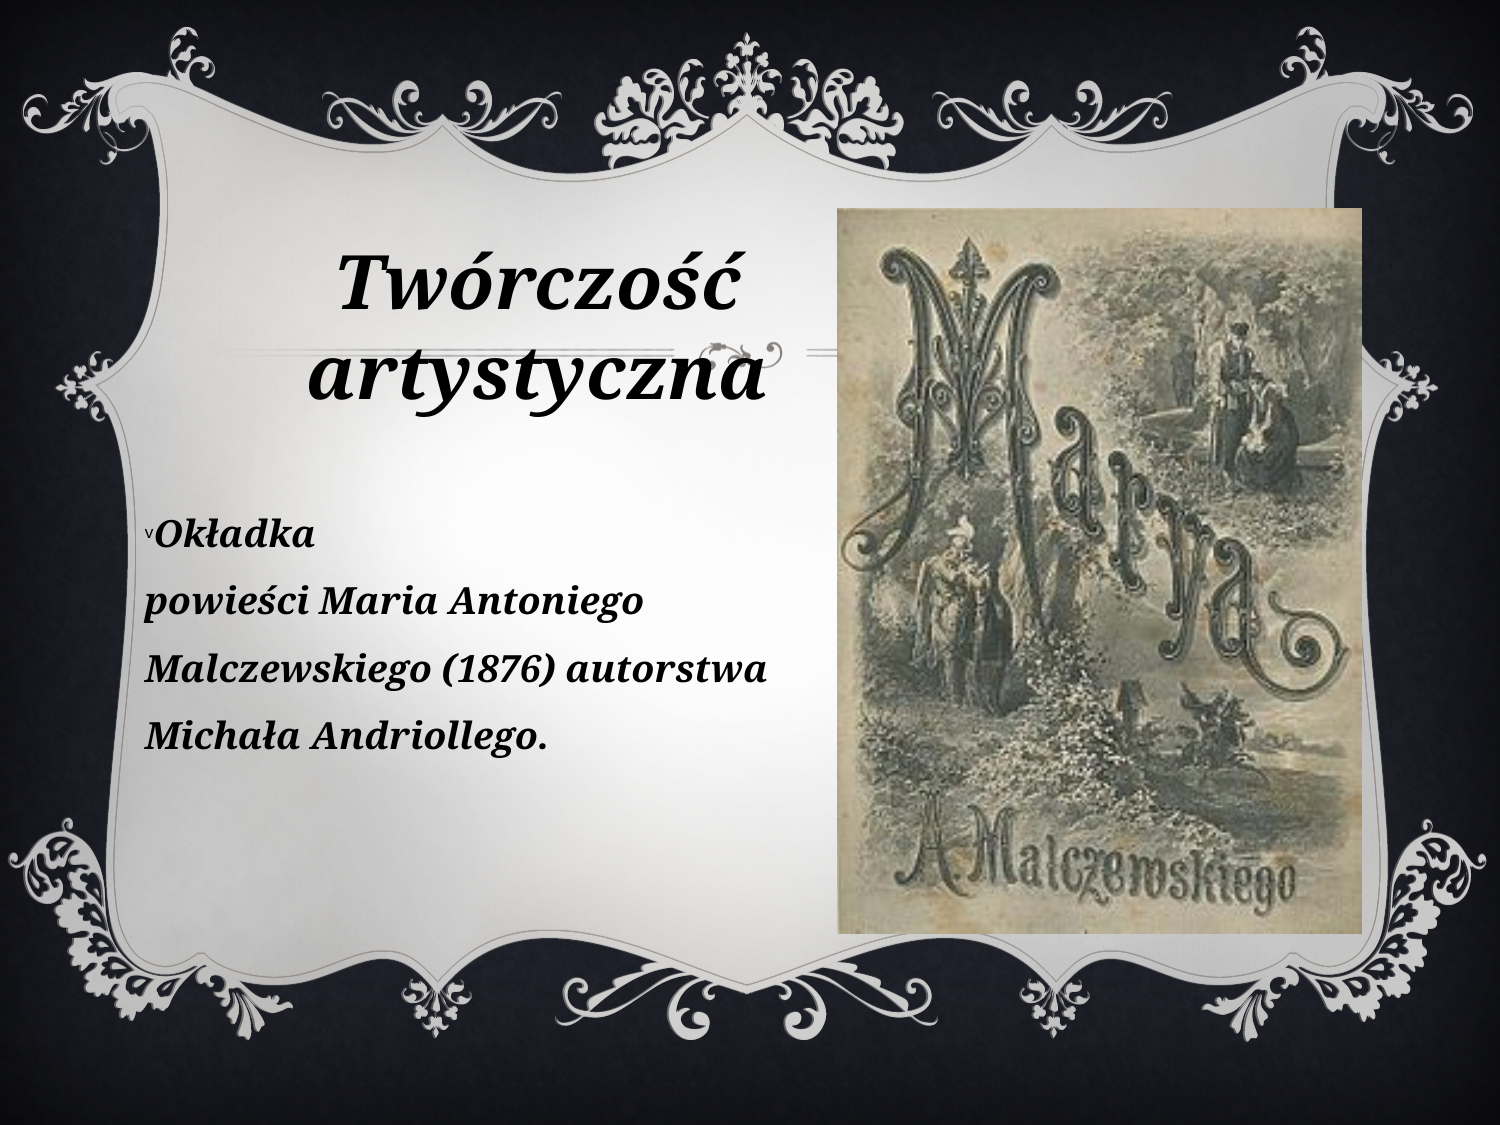

# Twórczość artystyczna
Okładka powieści Maria Antoniego Malczewskiego (1876) autorstwa Michała Andriollego.